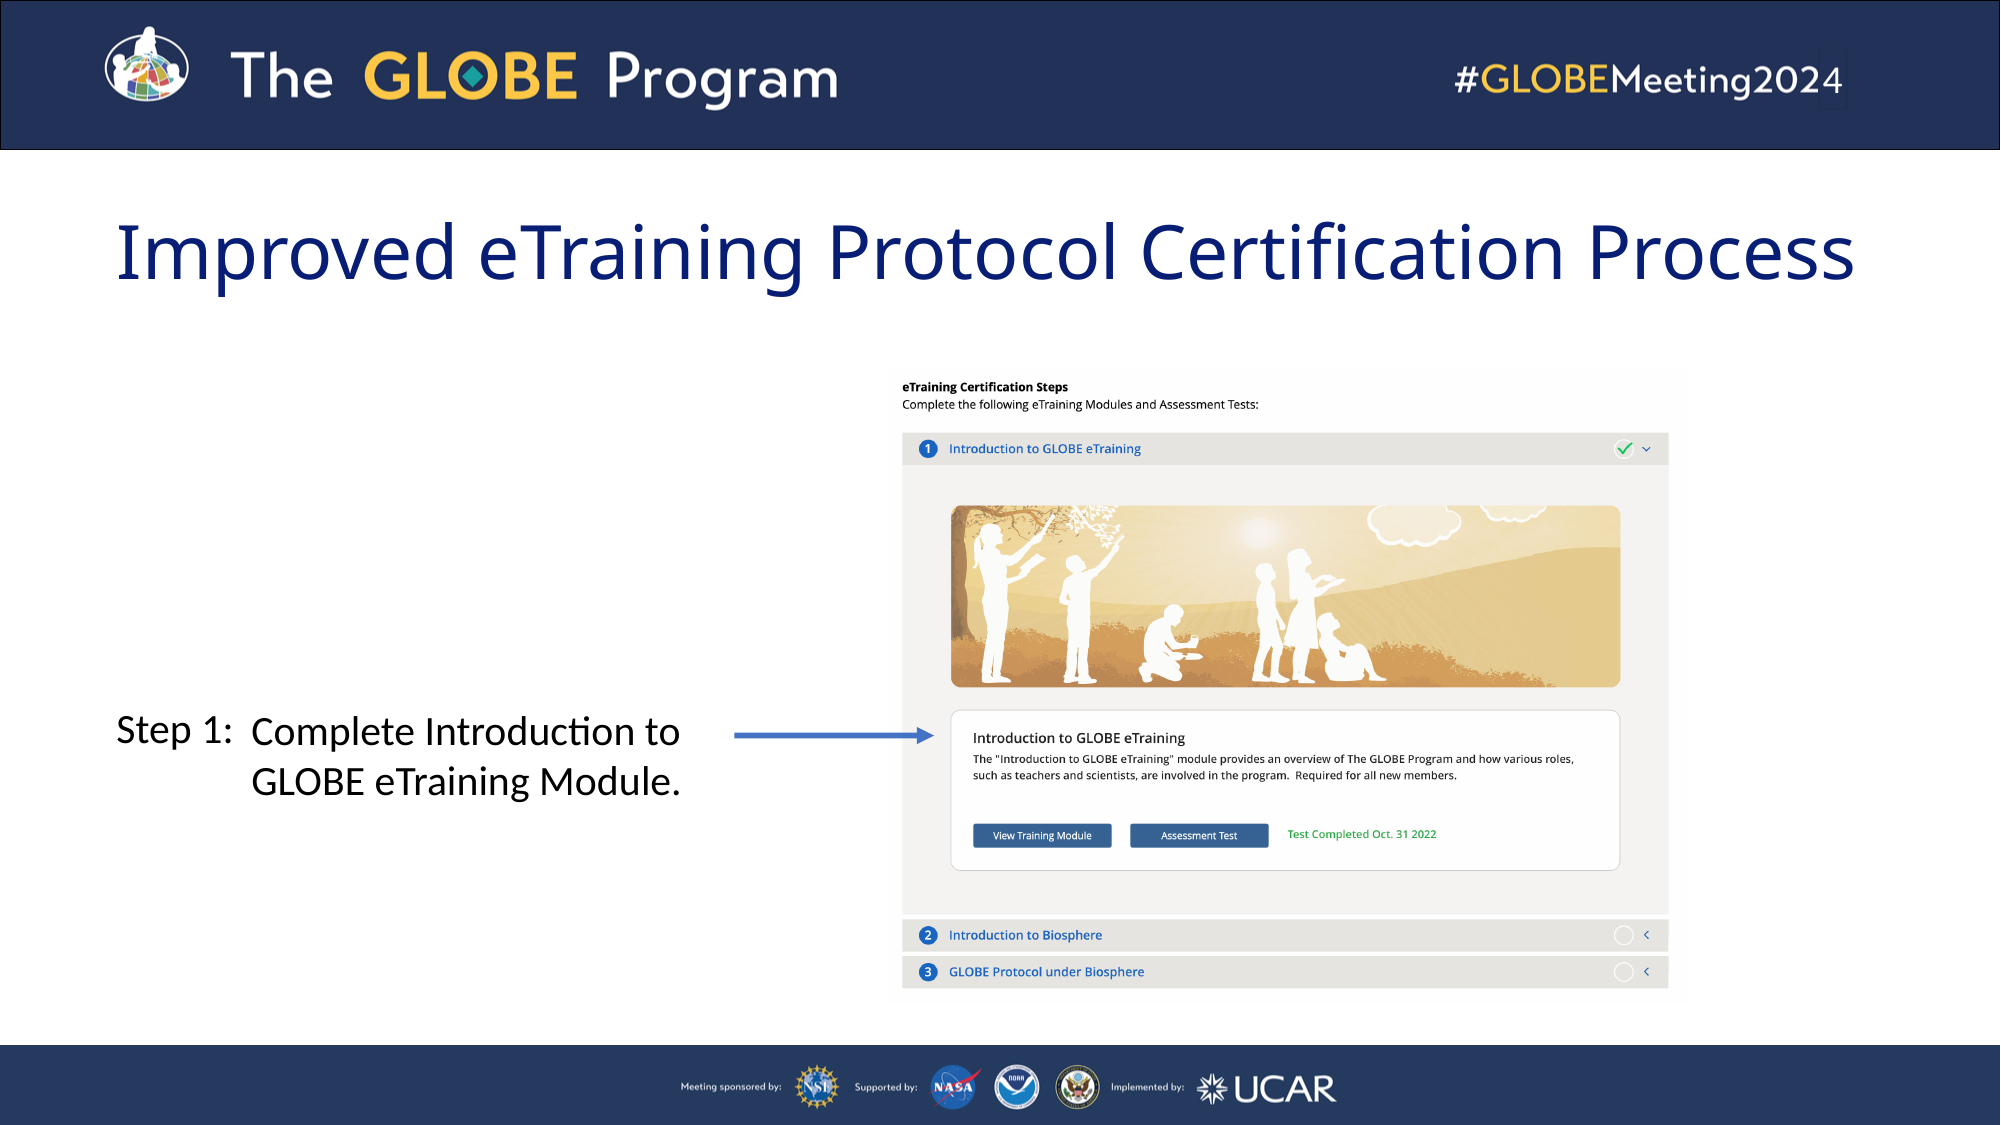

Improved eTraining Protocol Certification Process
Step 1:
Complete Introduction to GLOBE eTraining Module.